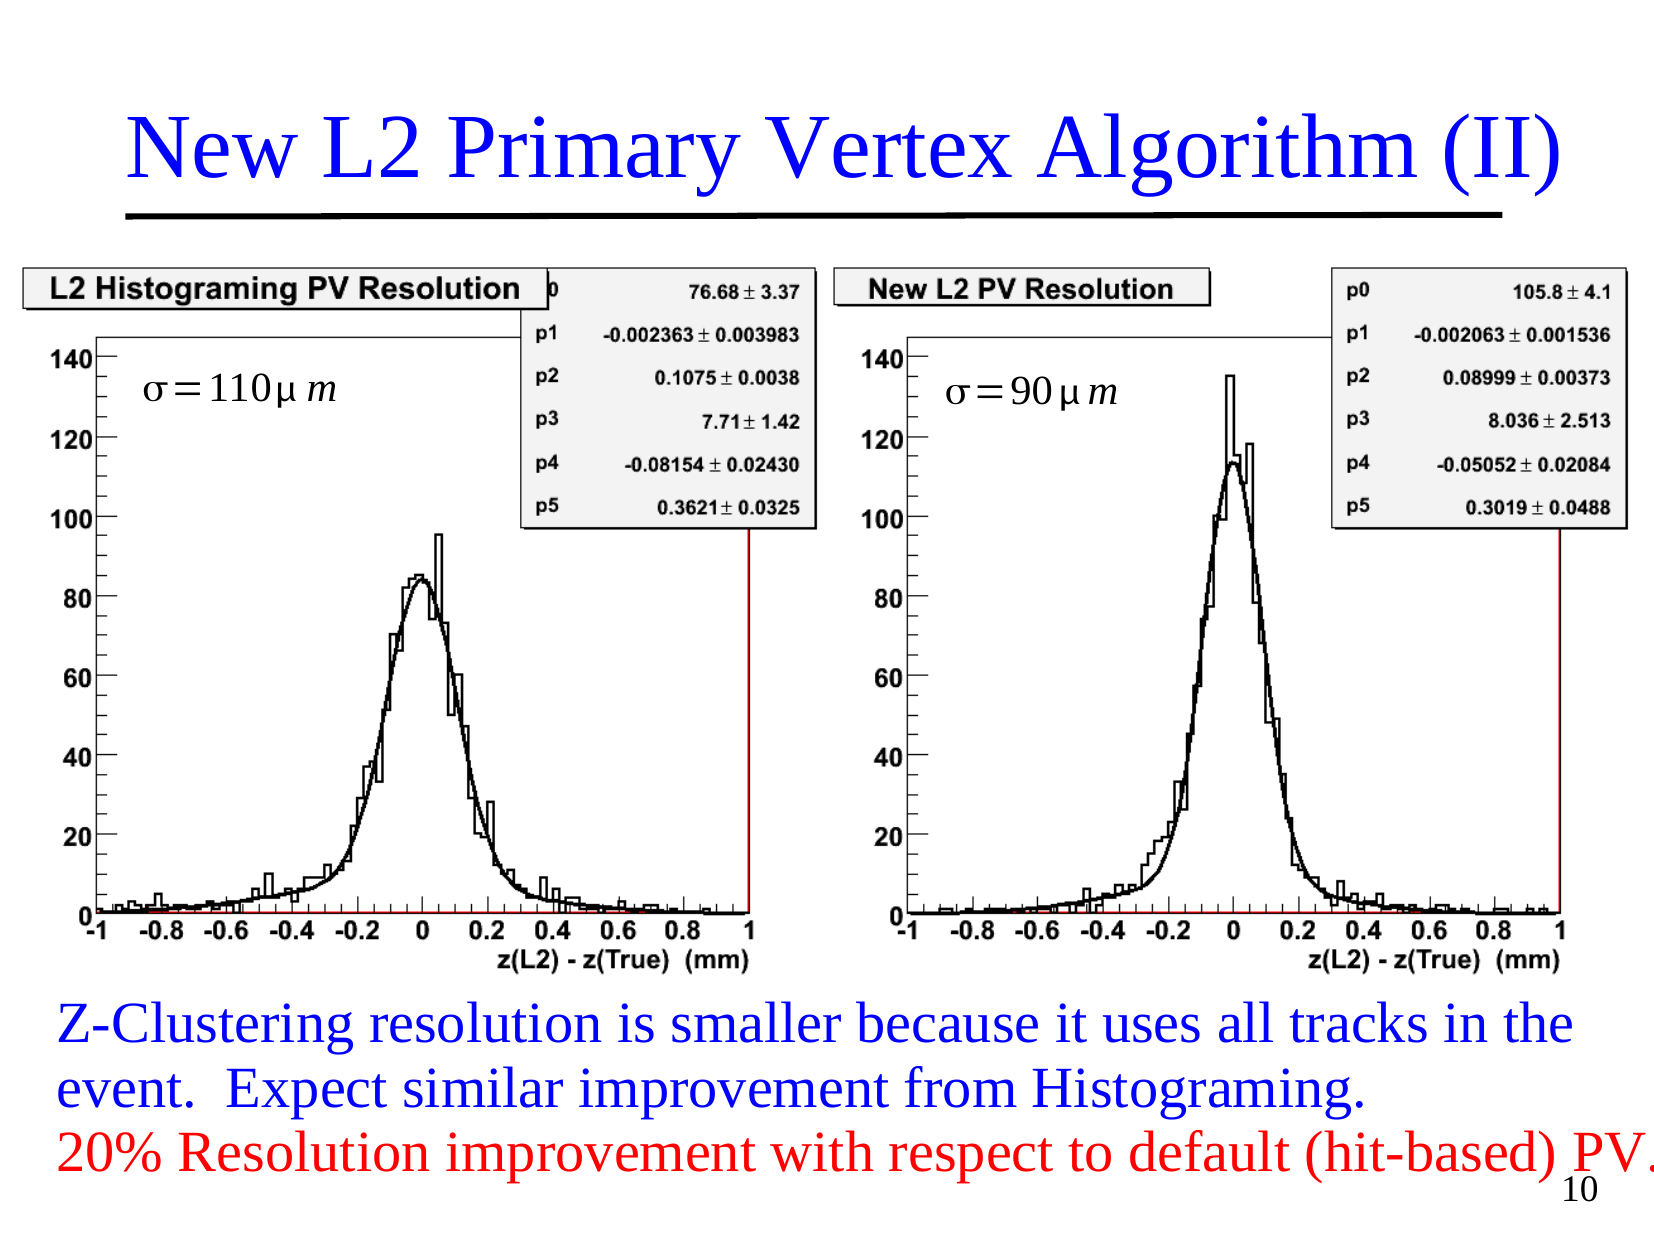

New L2 Primary Vertex Algorithm (II)
Z-Clustering resolution is smaller because it uses all tracks in the
event. Expect similar improvement from Histograming.
20% Resolution improvement with respect to default (hit-based) PV.